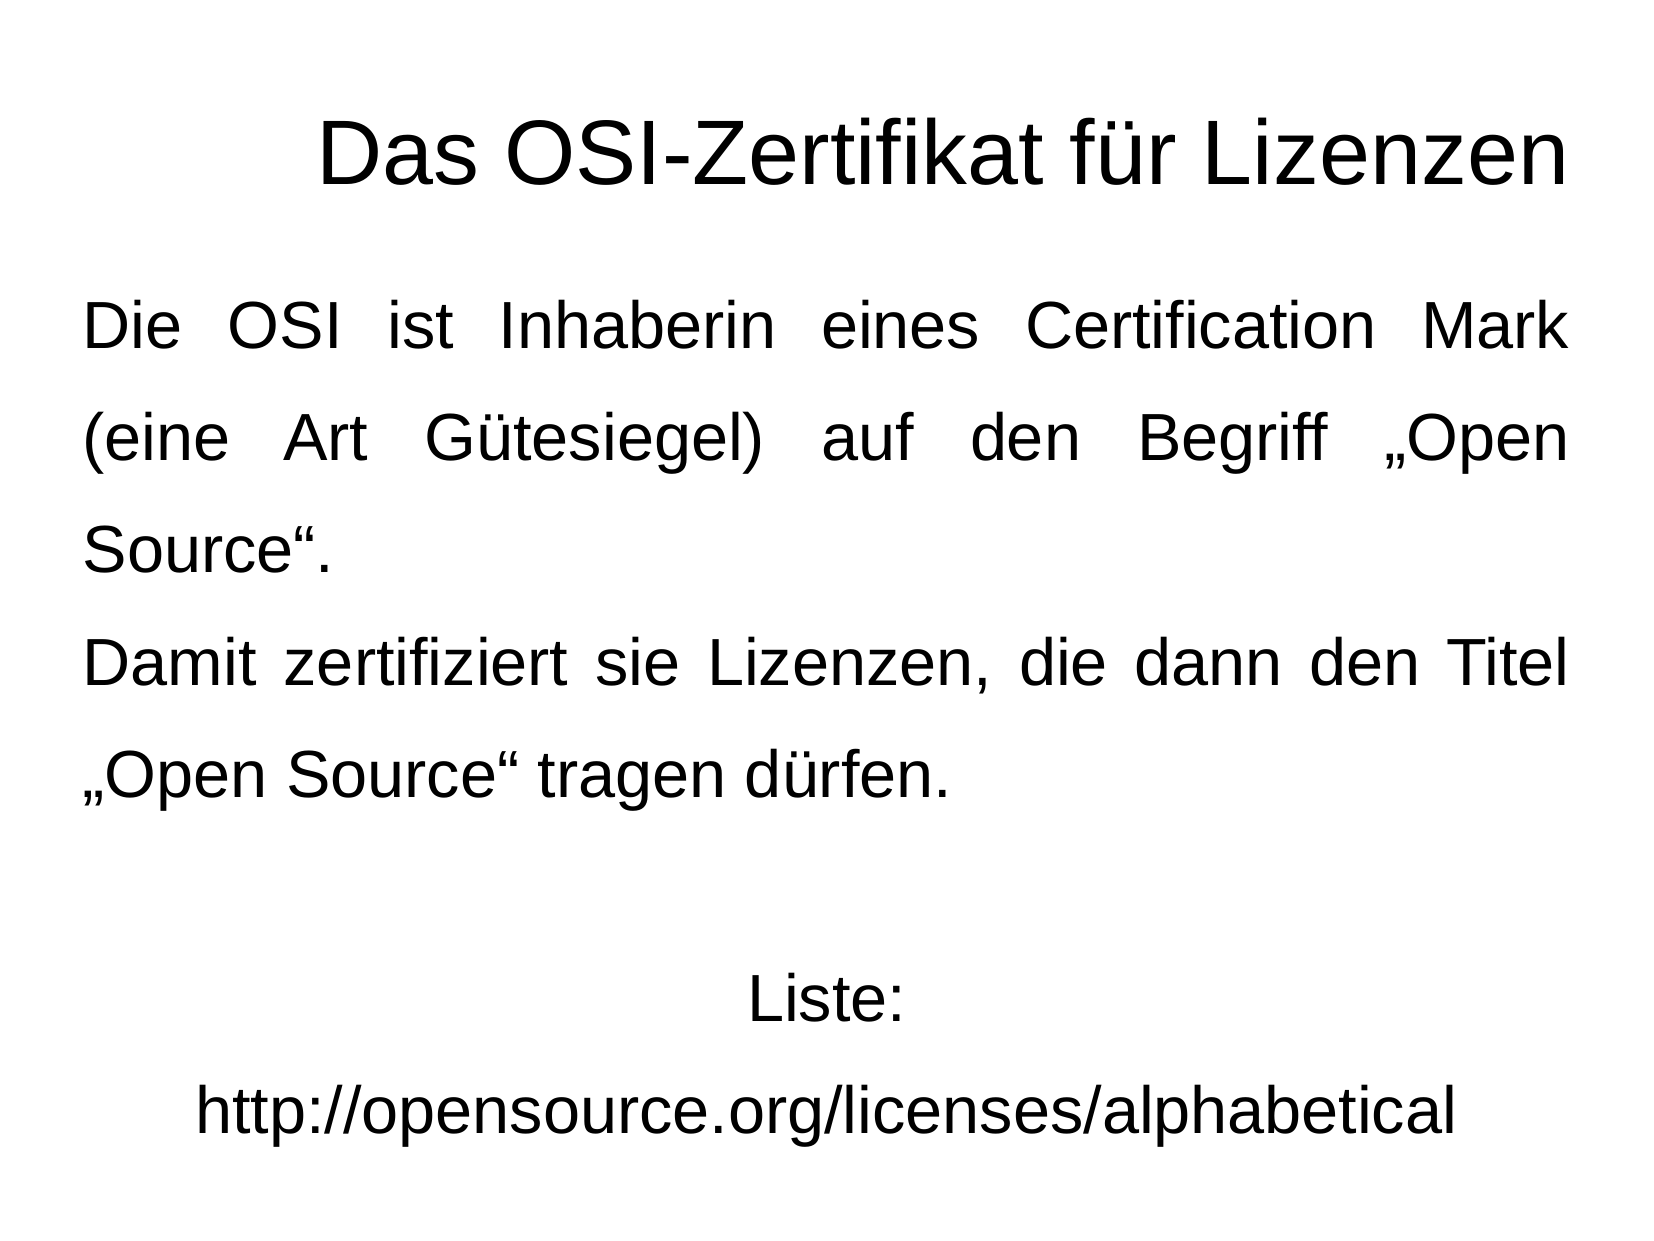

# Das OSI-Zertifikat für Lizenzen
Die OSI ist Inhaberin eines Certification Mark (eine Art Gütesiegel) auf den Begriff „Open Source“.
Damit zertifiziert sie Lizenzen, die dann den Titel „Open Source“ tragen dürfen.
Liste:
http://opensource.org/licenses/alphabetical